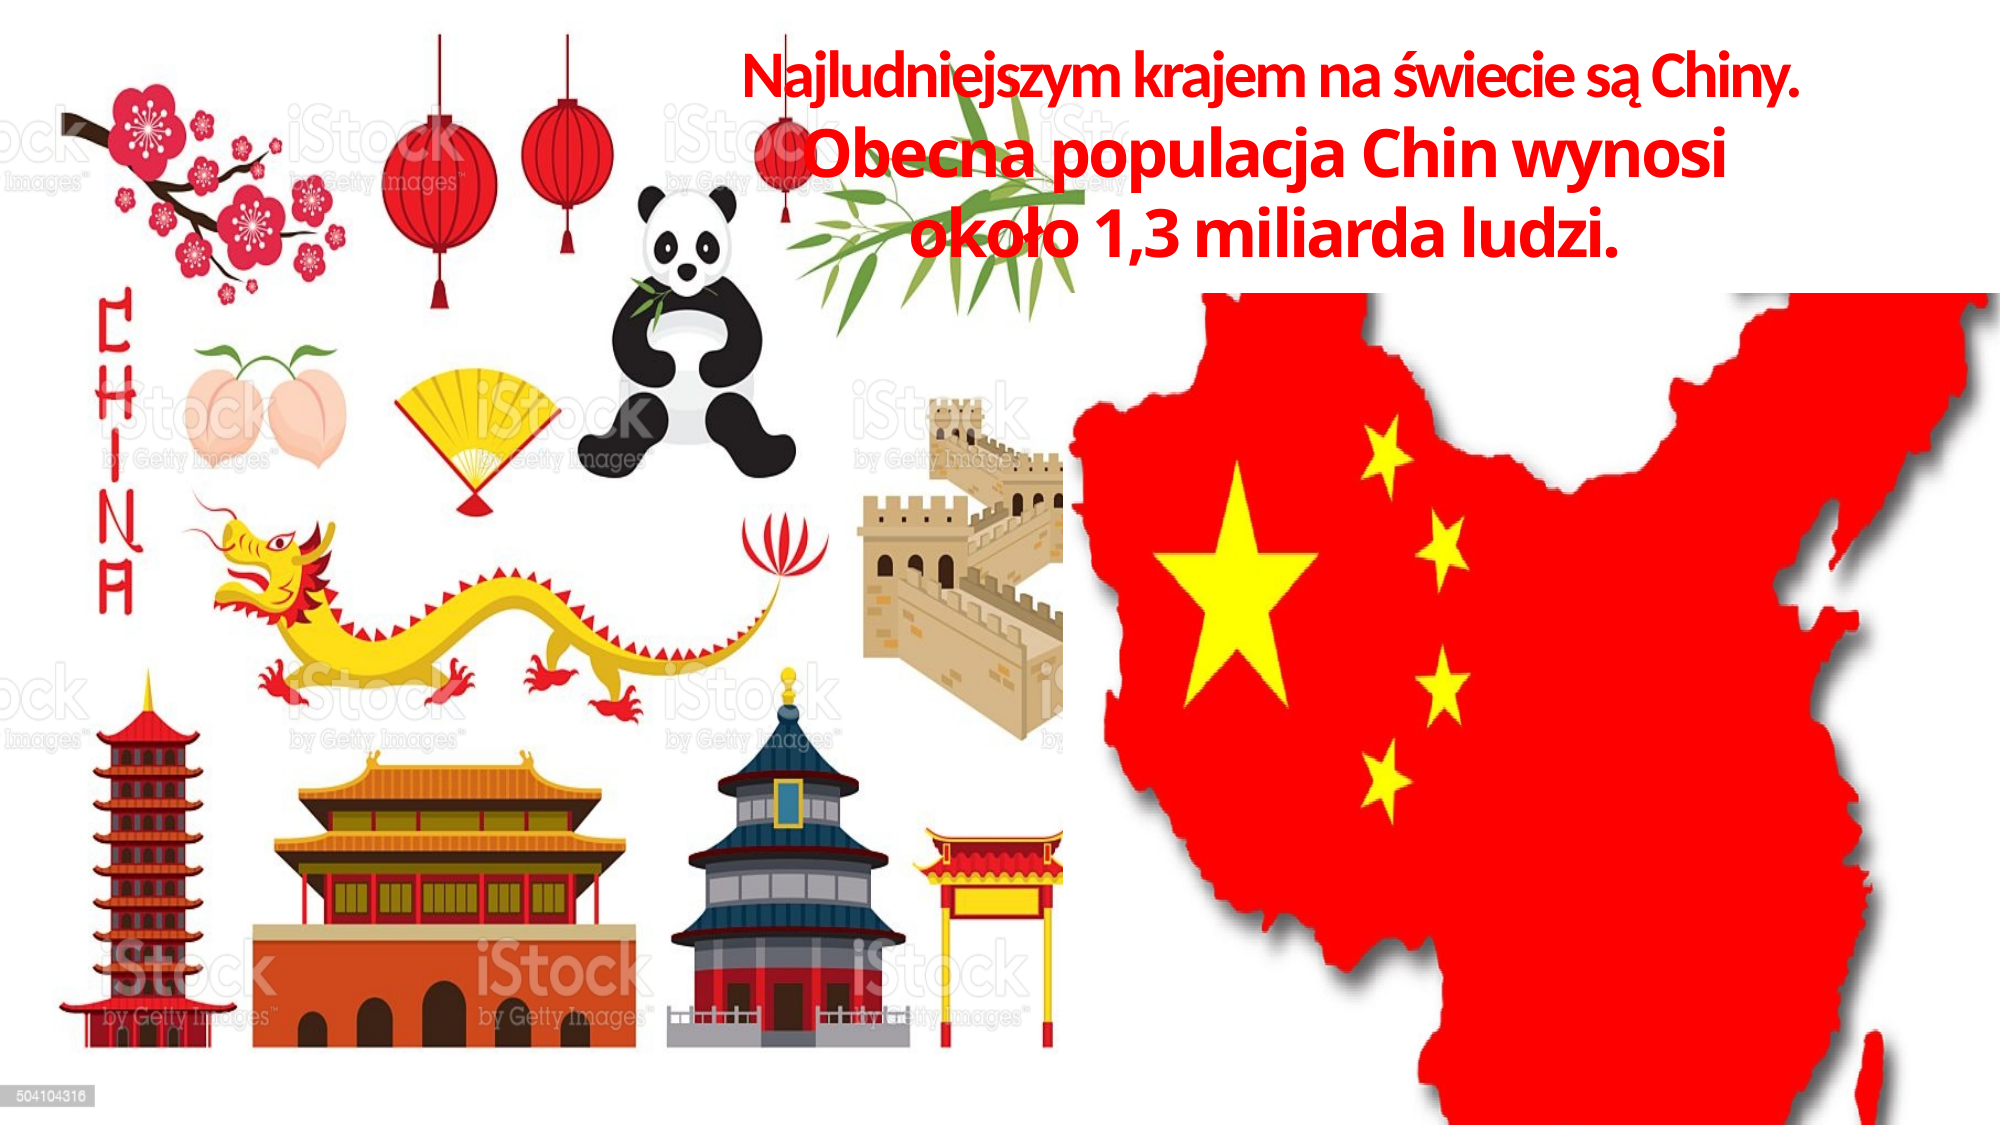

Najludniejszym krajem na świecie są Chiny.
Obecna populacja Chin wynosi
około 1,3 miliarda ludzi.